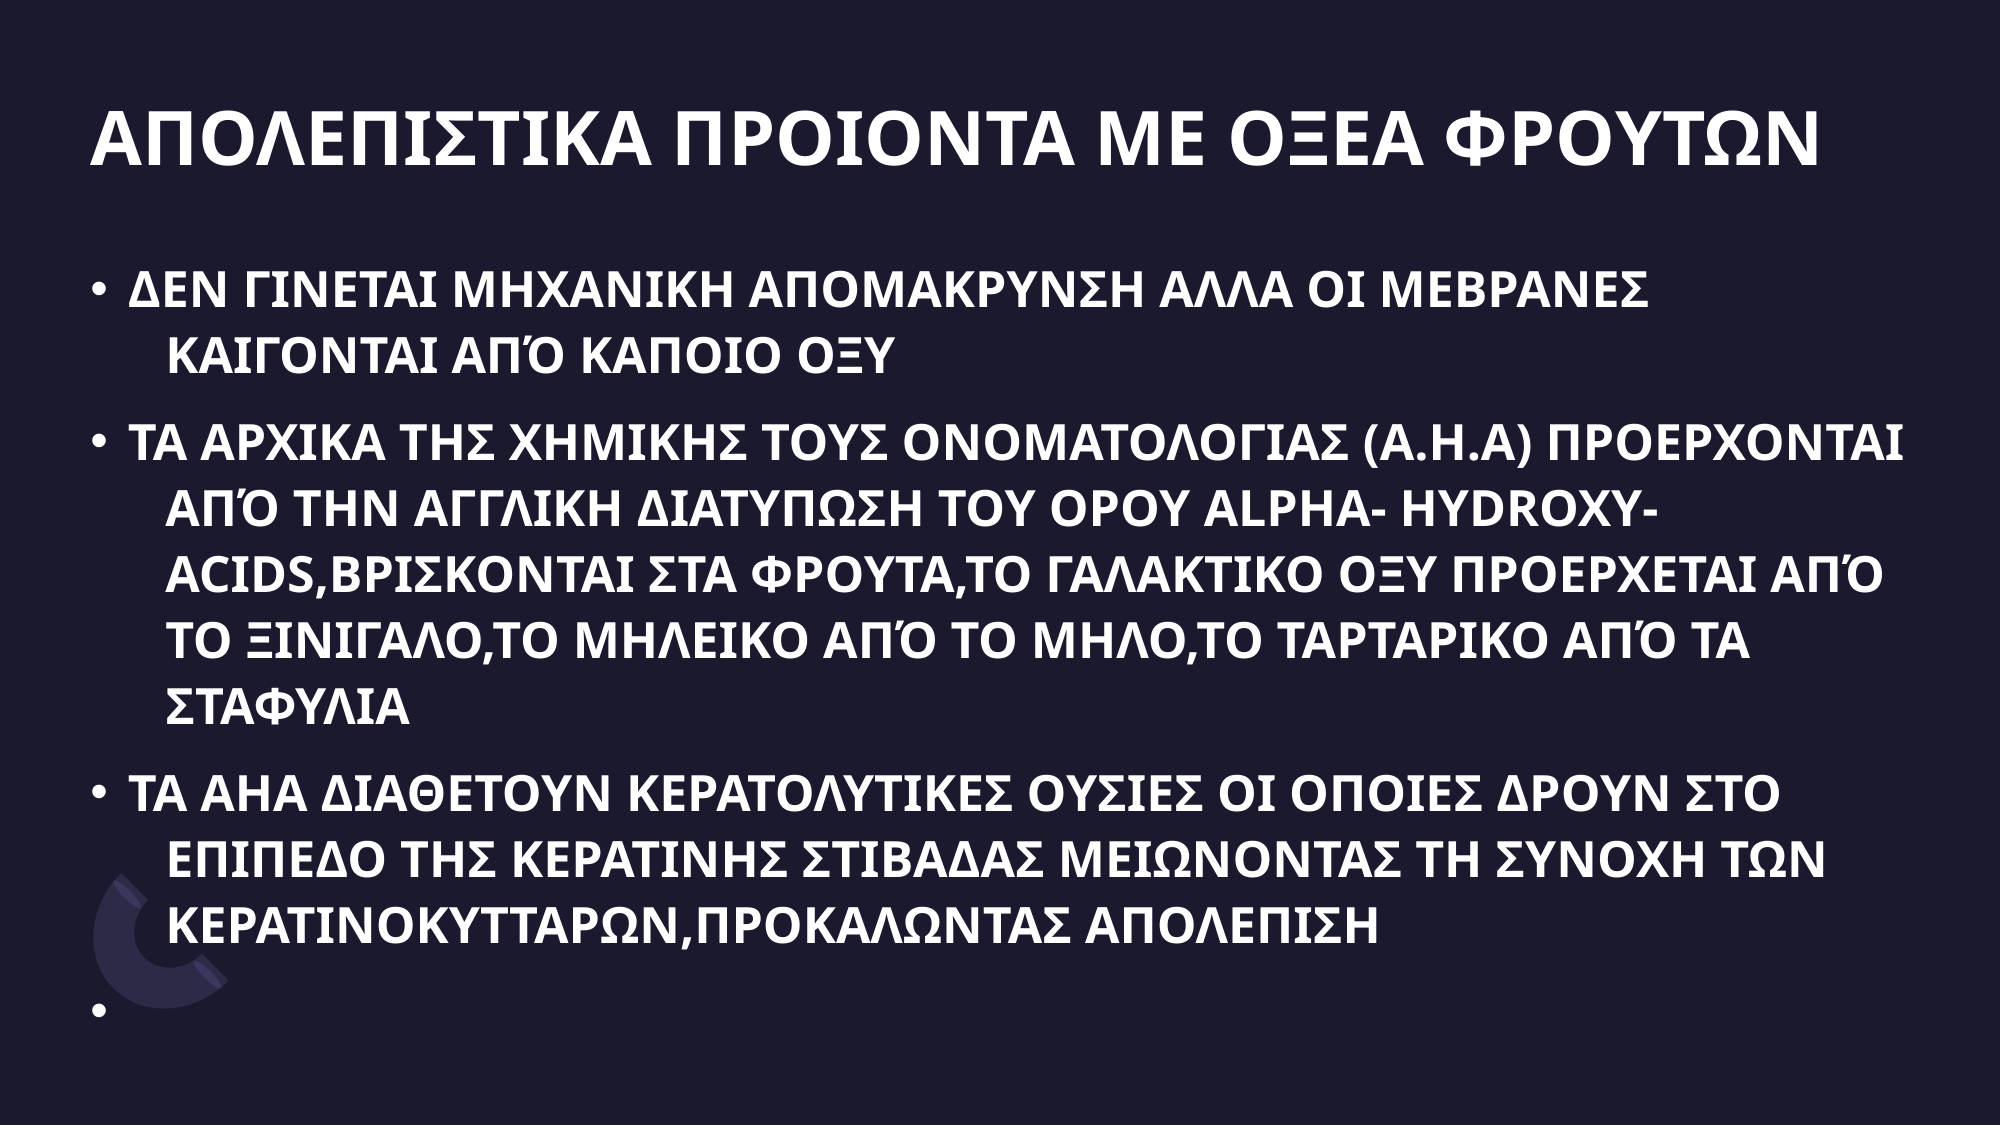

# ΑΠΟΛΕΠΙΣΤΙΚΑ ΠΡΟΙΟΝΤΑ ΜΕ ΟΞΕΑ ΦΡΟΥΤΩΝ
ΔΕΝ ΓΙΝΕΤΑΙ ΜΗΧΑΝΙΚΗ ΑΠΟΜΑΚΡΥΝΣΗ ΑΛΛΑ ΟΙ ΜΕΒΡΑΝΕΣ ΚΑΙΓΟΝΤΑΙ ΑΠΌ ΚΑΠΟΙΟ ΟΞΥ
ΤΑ ΑΡΧΙΚΑ ΤΗΣ ΧΗΜΙΚΗΣ ΤΟΥΣ ΟΝΟΜΑΤΟΛΟΓΙΑΣ (A.H.A) ΠΡΟΕΡΧΟΝΤΑΙ ΑΠΌ ΤΗΝ ΑΓΓΛΙΚΗ ΔΙΑΤΥΠΩΣΗ ΤΟΥ ΟΡΟΥ ALPHA- HYDROXY-ACIDS,ΒΡΙΣΚΟΝΤΑΙ ΣΤΑ ΦΡΟΥΤΑ,ΤΟ ΓΑΛΑΚΤΙΚΟ ΟΞΥ ΠΡΟΕΡΧΕΤΑΙ ΑΠΌ ΤΟ ΞΙΝΙΓΑΛΟ,ΤΟ ΜΗΛΕΙΚΟ ΑΠΌ ΤΟ ΜΗΛΟ,ΤΟ ΤΑΡΤΑΡΙΚΟ ΑΠΌ ΤΑ ΣΤΑΦΥΛΙΑ
ΤΑ ΑΗΑ ΔΙΑΘΕΤΟΥΝ ΚΕΡΑΤΟΛΥΤΙΚΕΣ ΟΥΣΙΕΣ ΟΙ ΟΠΟΙΕΣ ΔΡΟΥΝ ΣΤΟ ΕΠΙΠΕΔΟ ΤΗΣ ΚΕΡΑΤΙΝΗΣ ΣΤΙΒΑΔΑΣ ΜΕΙΩΝΟΝΤΑΣ ΤΗ ΣΥΝΟΧΗ ΤΩΝ ΚΕΡΑΤΙΝΟΚΥΤΤΑΡΩΝ,ΠΡΟΚΑΛΩΝΤΑΣ ΑΠΟΛΕΠΙΣΗ